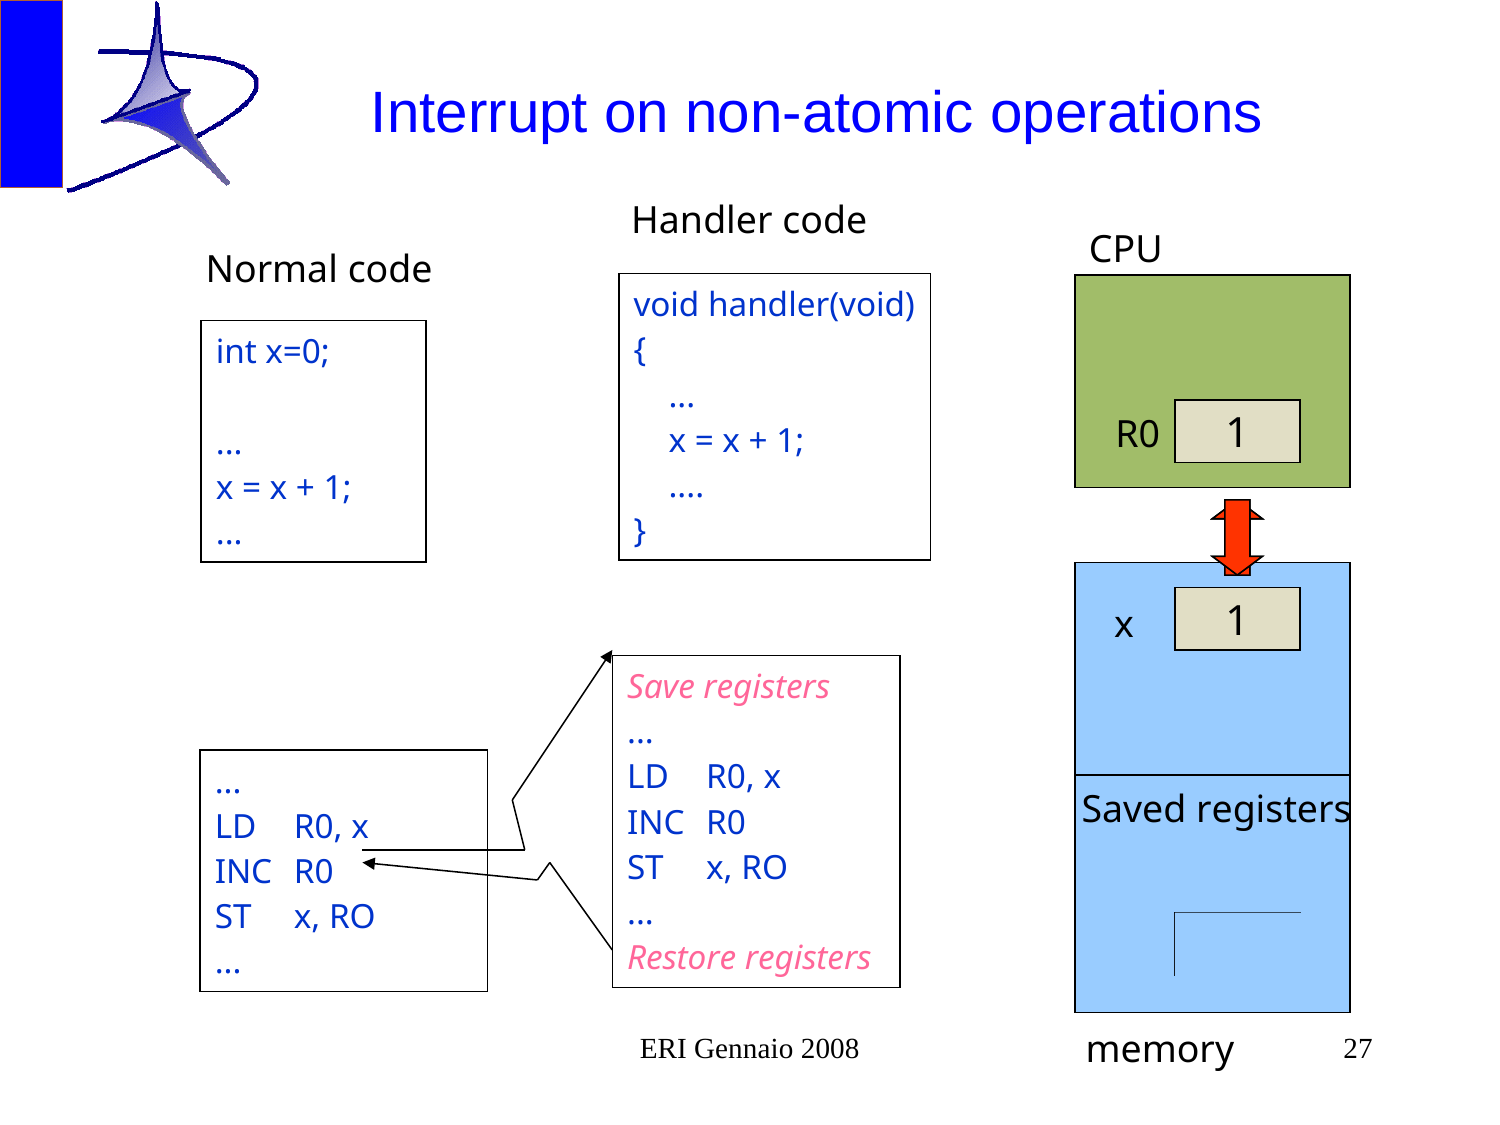

# Interrupt on non-atomic operations
Handler code
CPU
Normal code
void handler(void)
{
 ...
 x = x + 1;
 ....
}
int x=0;
...
x = x + 1;
...
R0
?
0
0
1
0
1
0
1
1
x
Save registers
...
LD	R0, x
INC	R0
ST	x, RO
...
Restore registers
...
LD	R0, x
INC	R0
ST	x, RO
...
Saved registers
0
memory
ERI Gennaio 2008
27